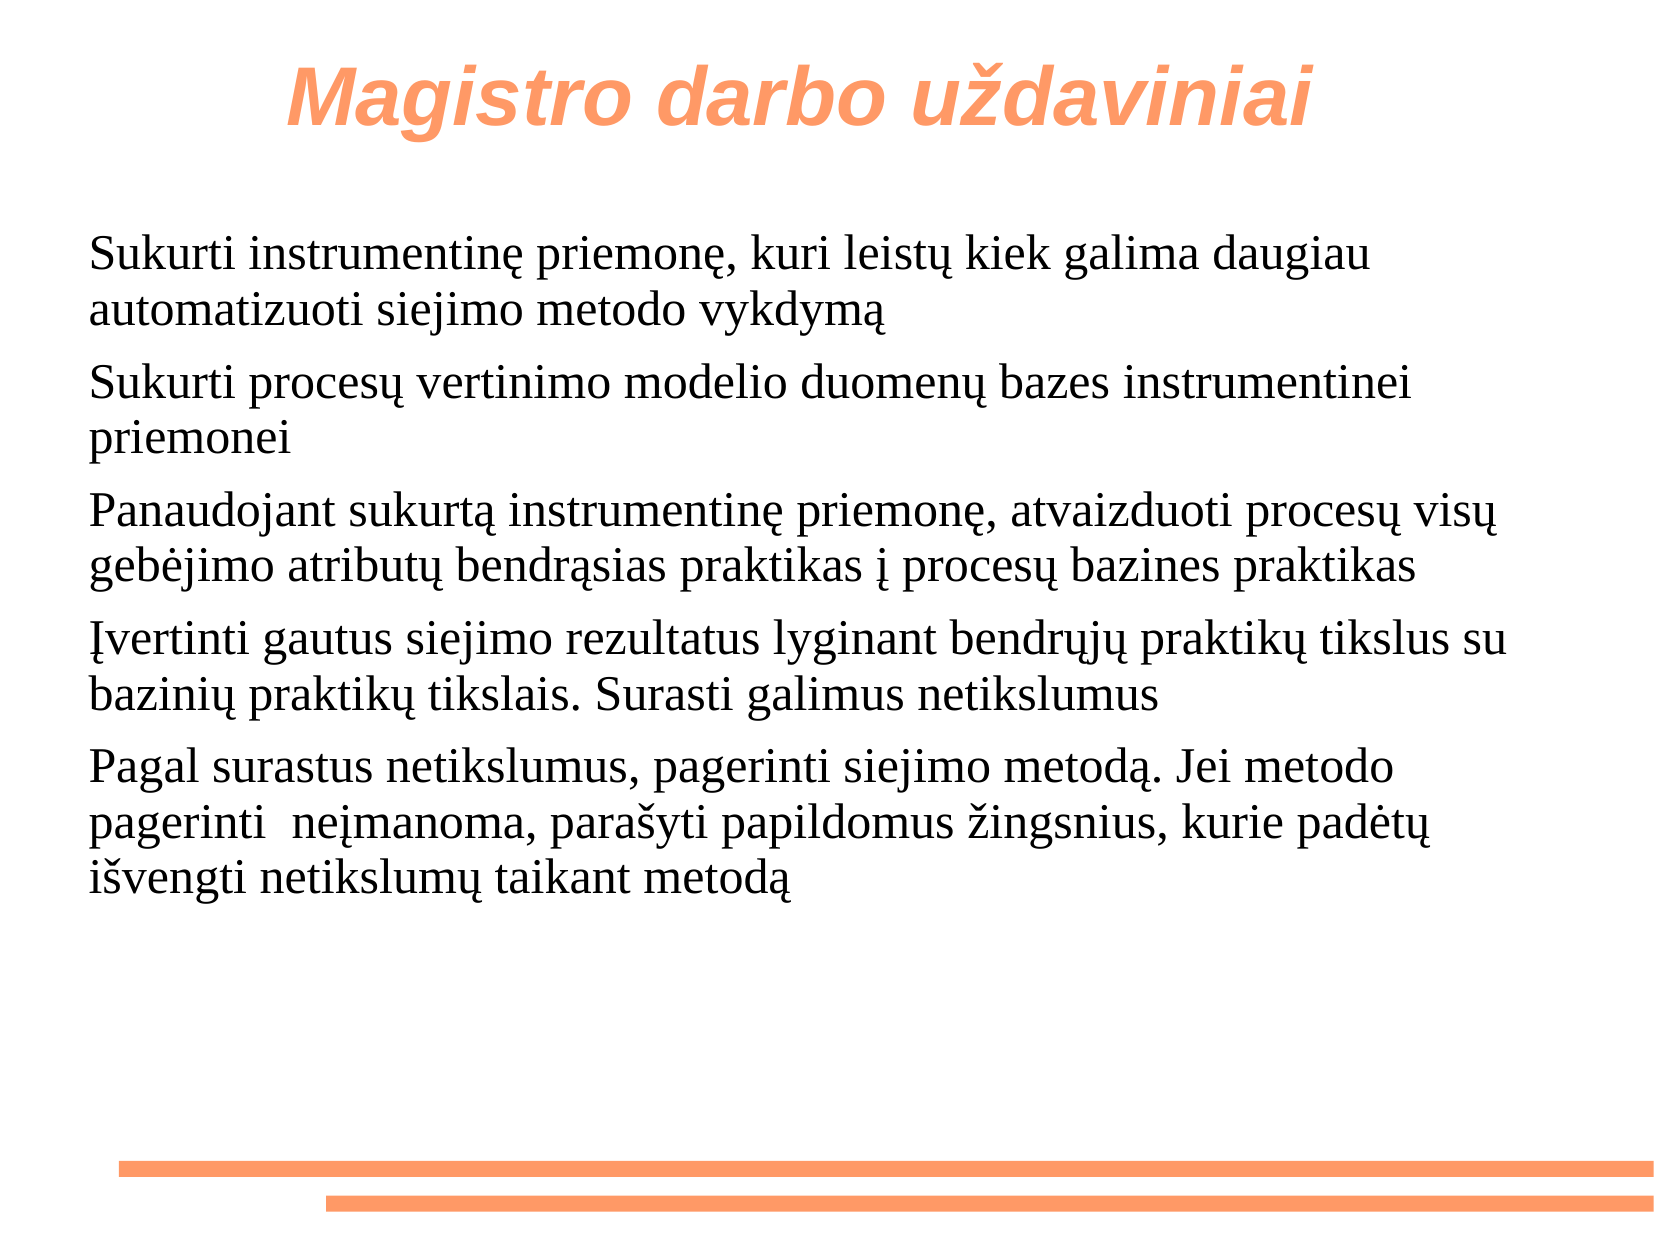

# Magistro darbo uždaviniai
Sukurti instrumentinę priemonę, kuri leistų kiek galima daugiau automatizuoti siejimo metodo vykdymą
Sukurti procesų vertinimo modelio duomenų bazes instrumentinei priemonei
Panaudojant sukurtą instrumentinę priemonę, atvaizduoti procesų visų gebėjimo atributų bendrąsias praktikas į procesų bazines praktikas
Įvertinti gautus siejimo rezultatus lyginant bendrųjų praktikų tikslus su bazinių praktikų tikslais. Surasti galimus netikslumus
Pagal surastus netikslumus, pagerinti siejimo metodą. Jei metodo pagerinti neįmanoma, parašyti papildomus žingsnius, kurie padėtų išvengti netikslumų taikant metodą